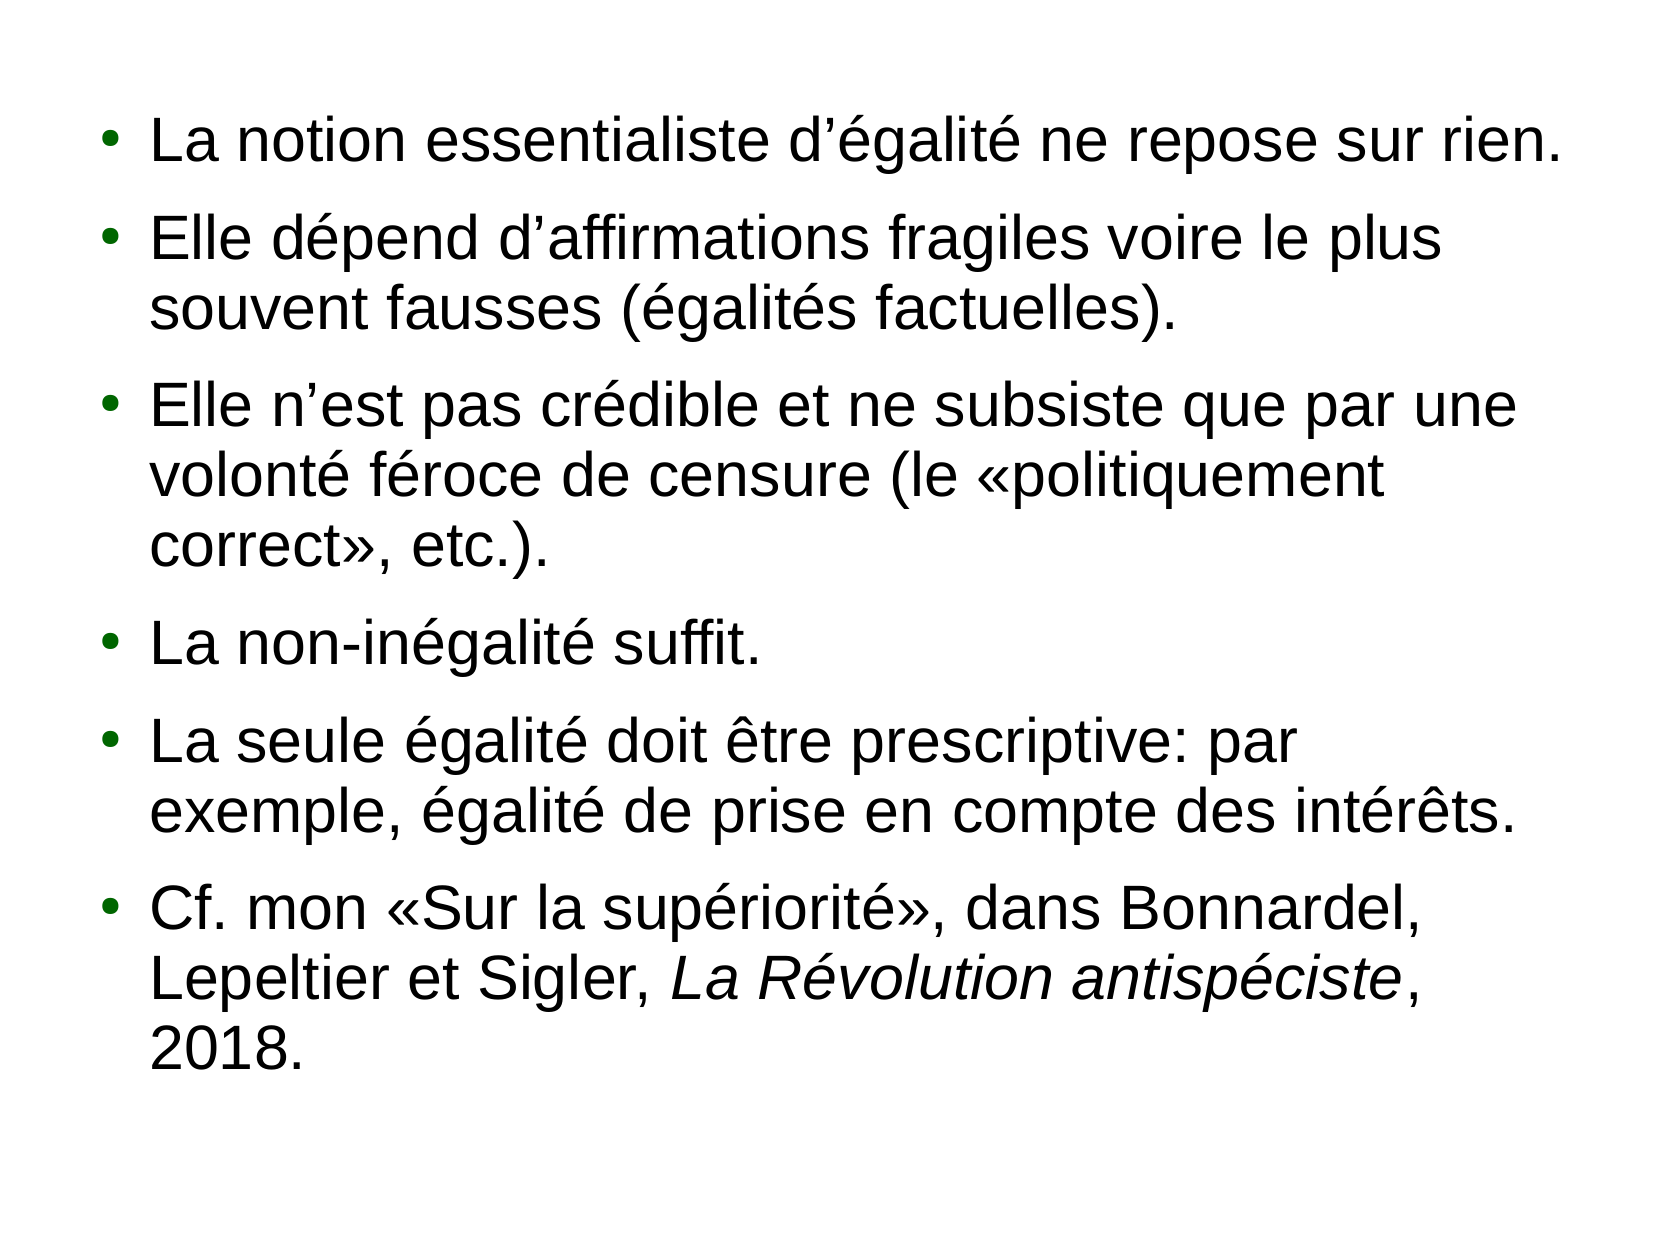

# La notion essentialiste d’égalité ne repose sur rien.
Elle dépend d’affirmations fragiles voire le plus souvent fausses (égalités factuelles).
Elle n’est pas crédible et ne subsiste que par une volonté féroce de censure (le «politiquement correct», etc.).
La non-inégalité suffit.
La seule égalité doit être prescriptive: par exemple, égalité de prise en compte des intérêts.
Cf. mon «Sur la supériorité», dans Bonnardel, Lepeltier et Sigler, La Révolution antispéciste, 2018.